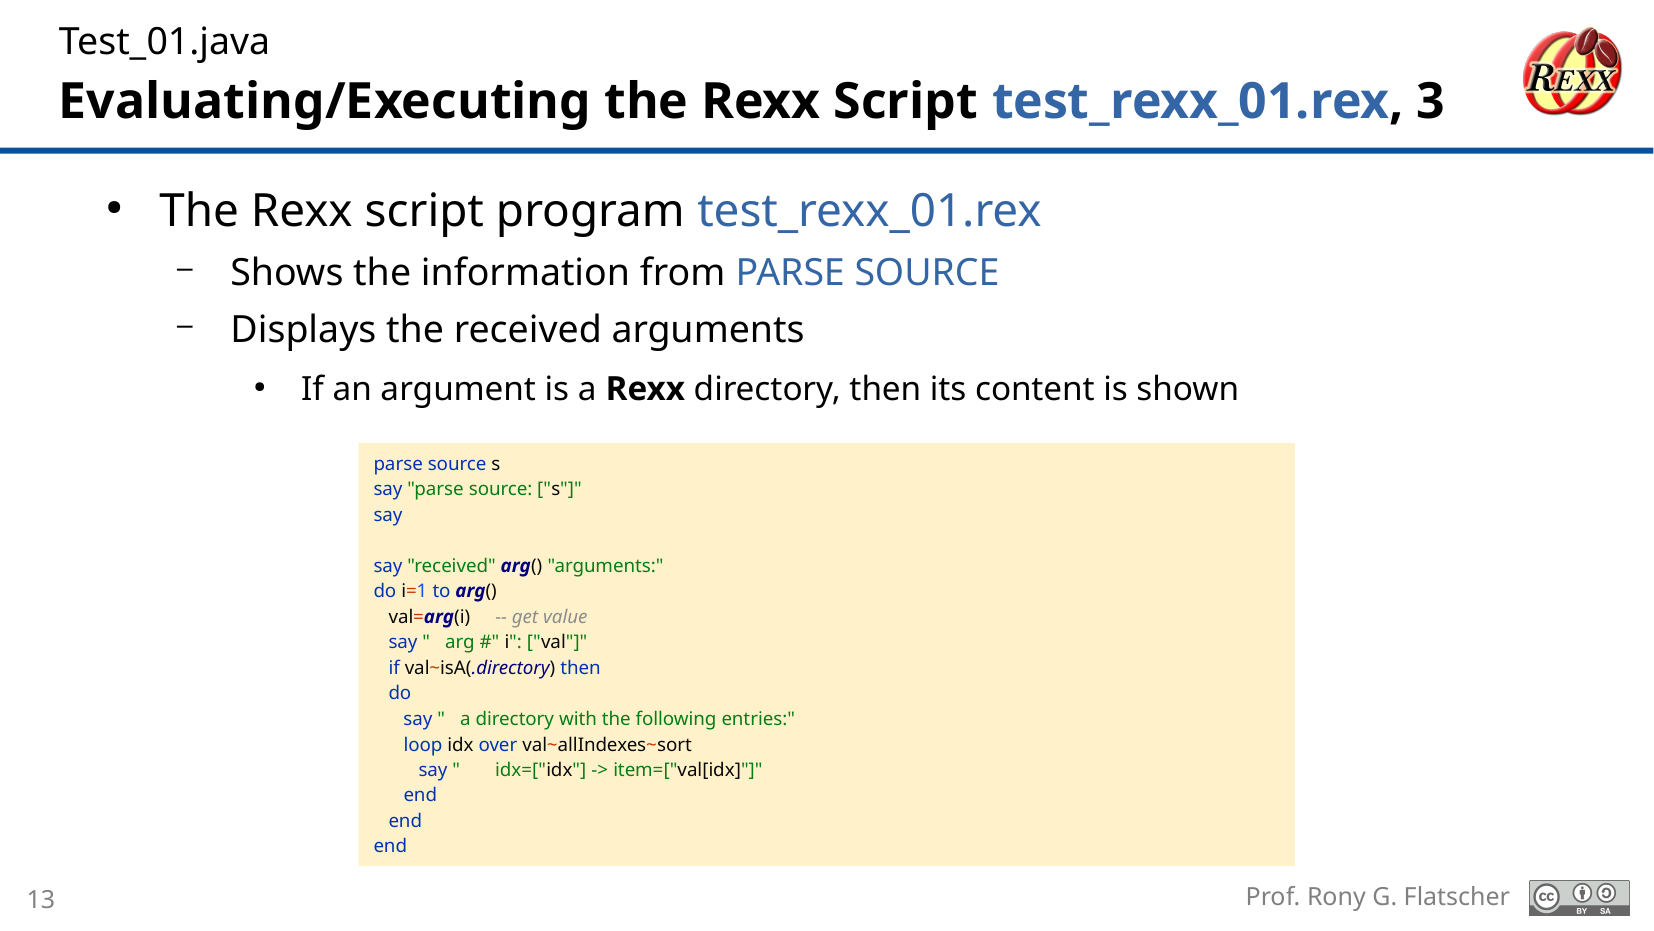

Test_01.java
Evaluating/Executing the Rexx Script test_rexx_01.rex, 3
# The Rexx script program test_rexx_01.rex
Shows the information from PARSE SOURCE
Displays the received arguments
If an argument is a Rexx directory, then its content is shown
parse source s
say "parse source: ["s"]"
say
say "received" arg() "arguments:"
do i=1 to arg()
 val=arg(i) -- get value
 say " arg #" i": ["val"]"
 if val~isA(.directory) then
 do
 say " a directory with the following entries:"
 loop idx over val~allIndexes~sort
 say " idx=["idx"] -> item=["val[idx]"]"
 end
 end
end